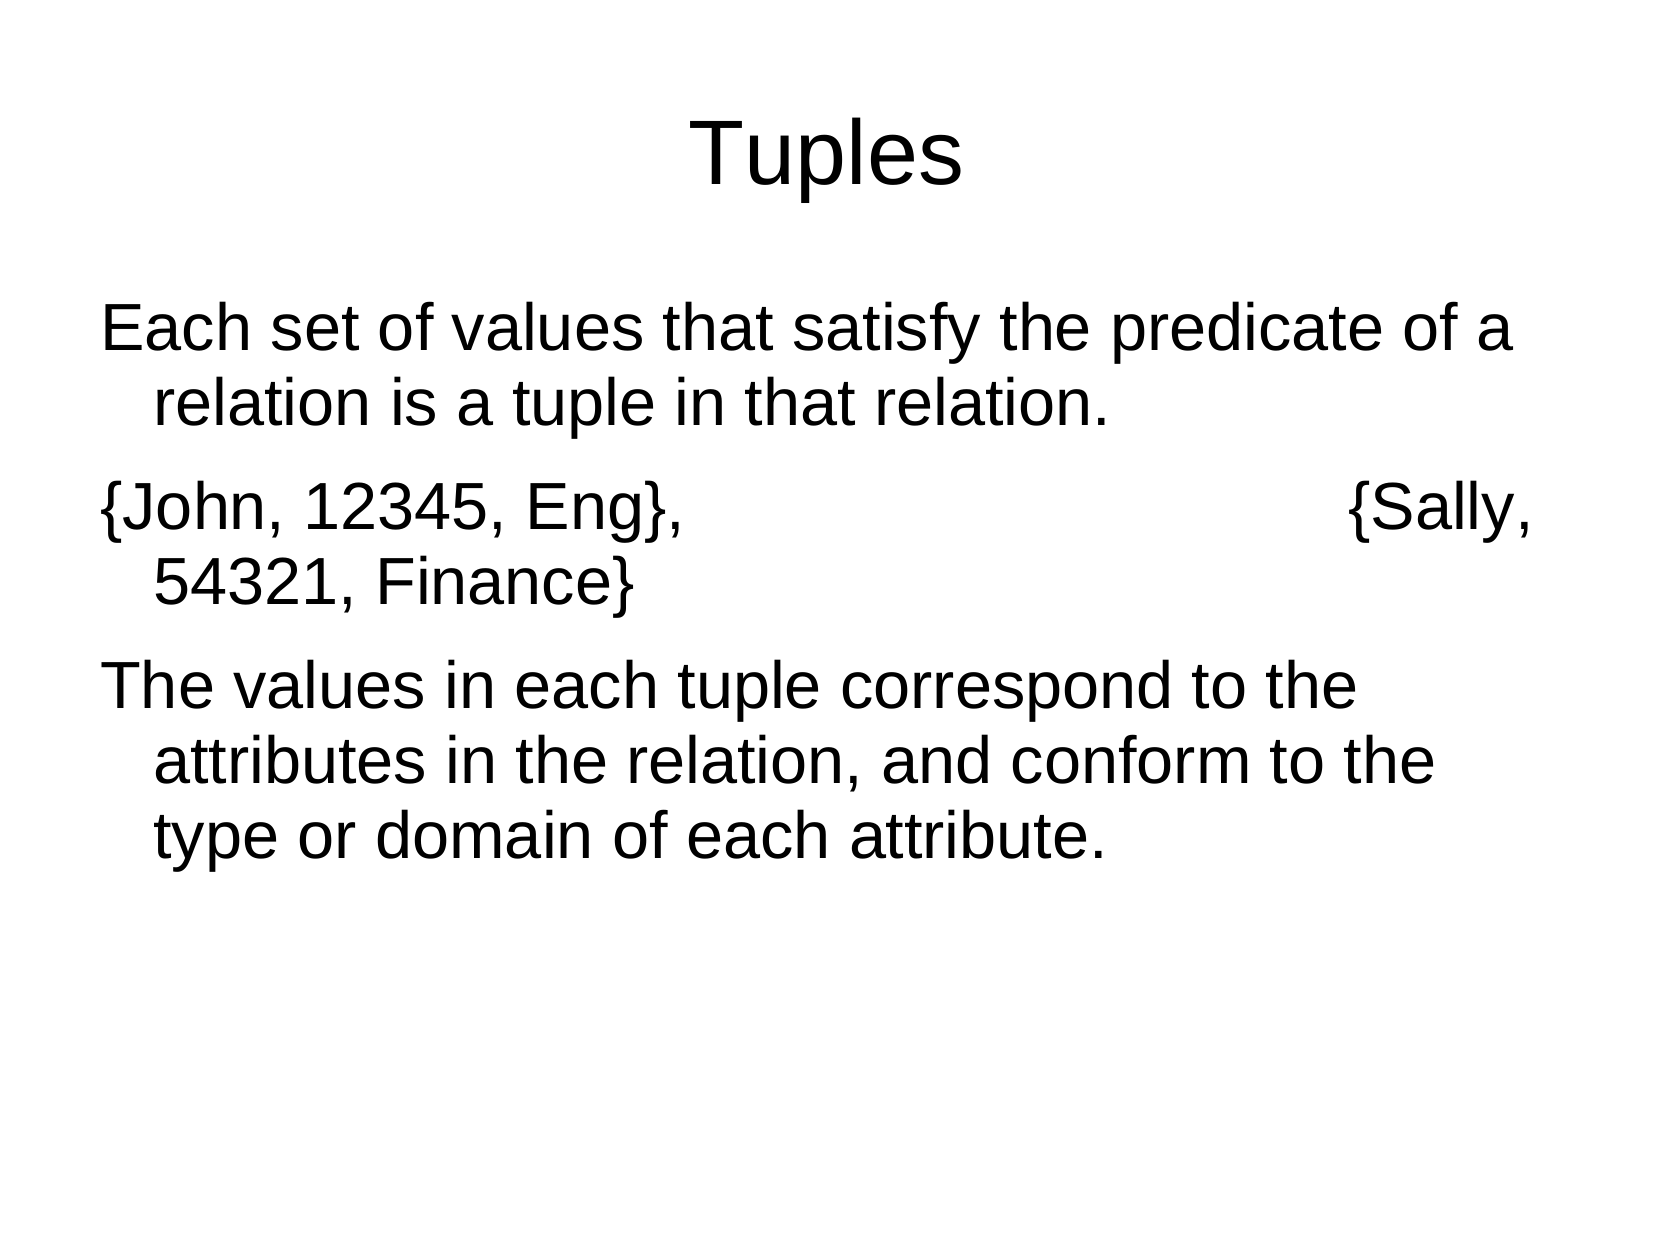

# Tuples
Each set of values that satisfy the predicate of a relation is a tuple in that relation.
{John, 12345, Eng}, {Sally, 54321, Finance}
The values in each tuple correspond to the attributes in the relation, and conform to the type or domain of each attribute.